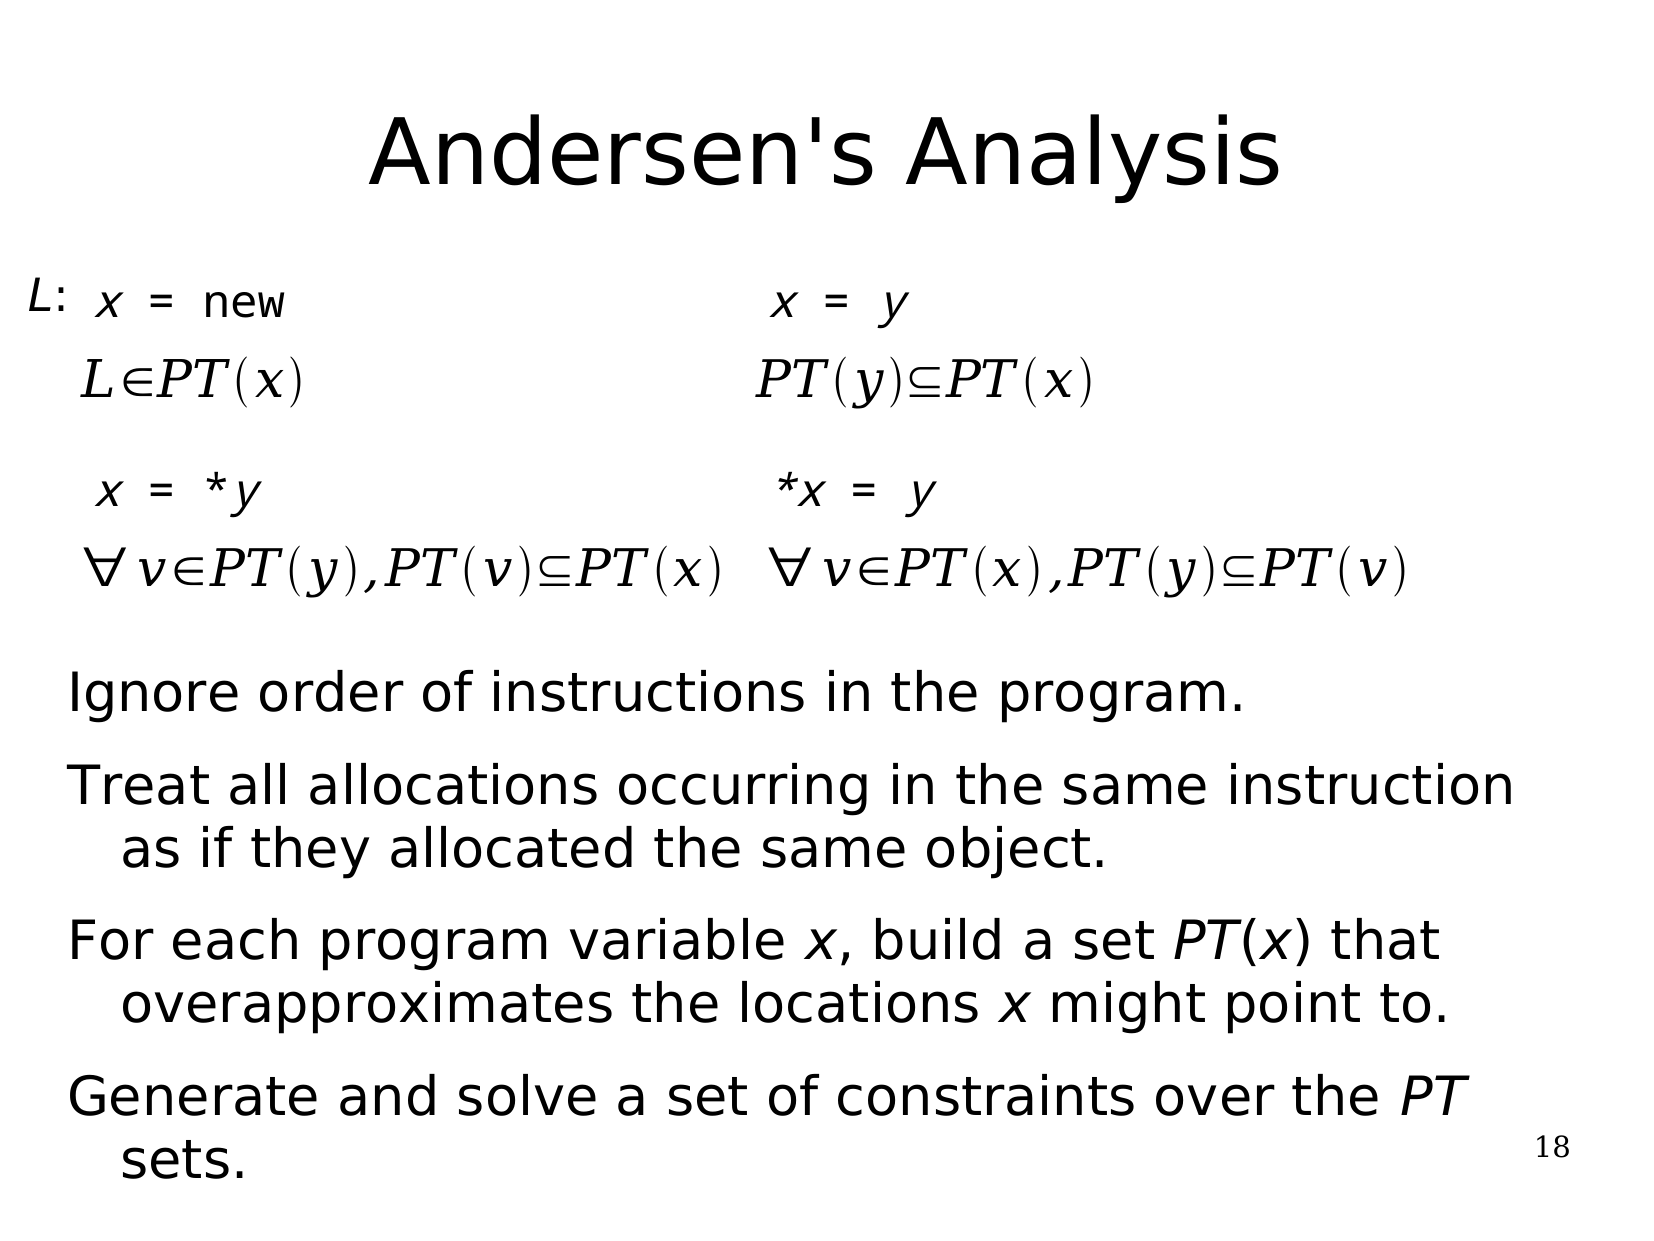

# Andersen's Analysis
L:
x = new
x = y
x = *y
*x = y
Ignore order of instructions in the program.
Treat all allocations occurring in the same instruction as if they allocated the same object.
For each program variable x, build a set PT(x) that overapproximates the locations x might point to.
Generate and solve a set of constraints over the PT sets.
18